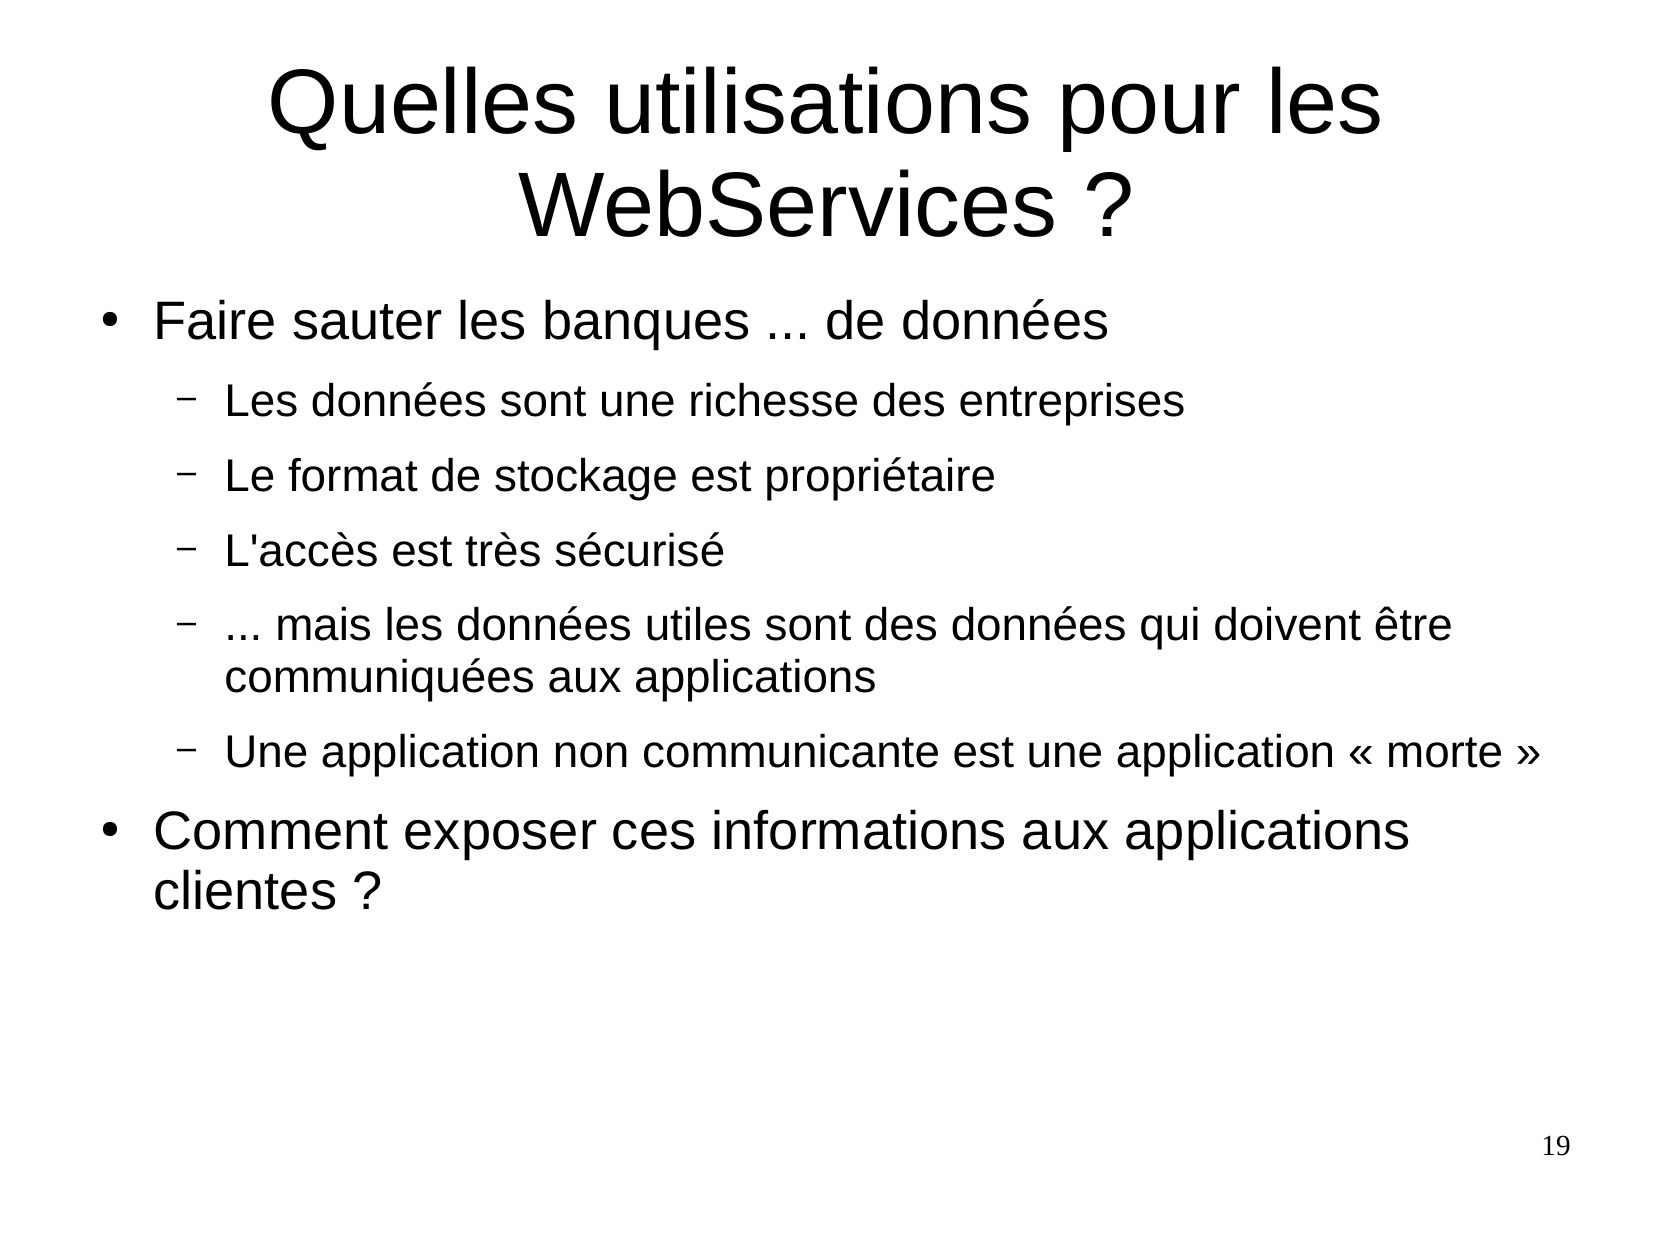

# Quelles utilisations pour les WebServices ?
Faire sauter les banques ... de données
Les données sont une richesse des entreprises
Le format de stockage est propriétaire
L'accès est très sécurisé
... mais les données utiles sont des données qui doivent être communiquées aux applications
Une application non communicante est une application « morte »
Comment exposer ces informations aux applications clientes ?
19